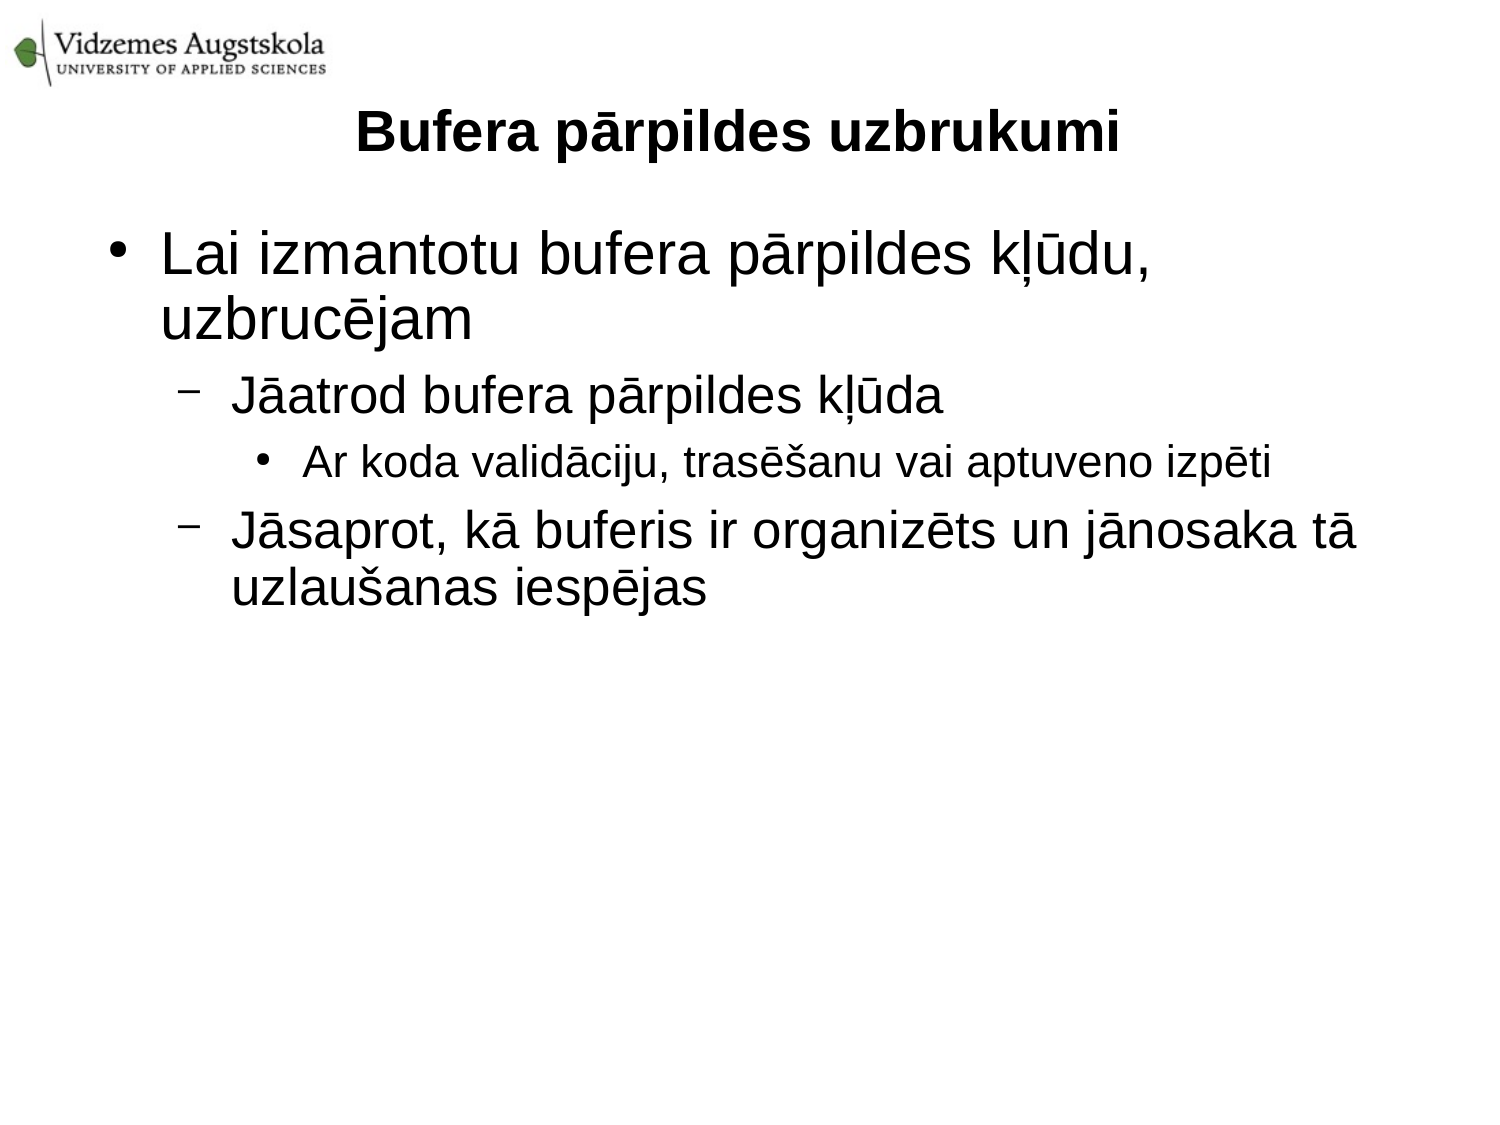

# Bufera pārpildes uzbrukumi
Lai izmantotu bufera pārpildes kļūdu, uzbrucējam
Jāatrod bufera pārpildes kļūda
Ar koda validāciju, trasēšanu vai aptuveno izpēti
Jāsaprot, kā buferis ir organizēts un jānosaka tā uzlaušanas iespējas